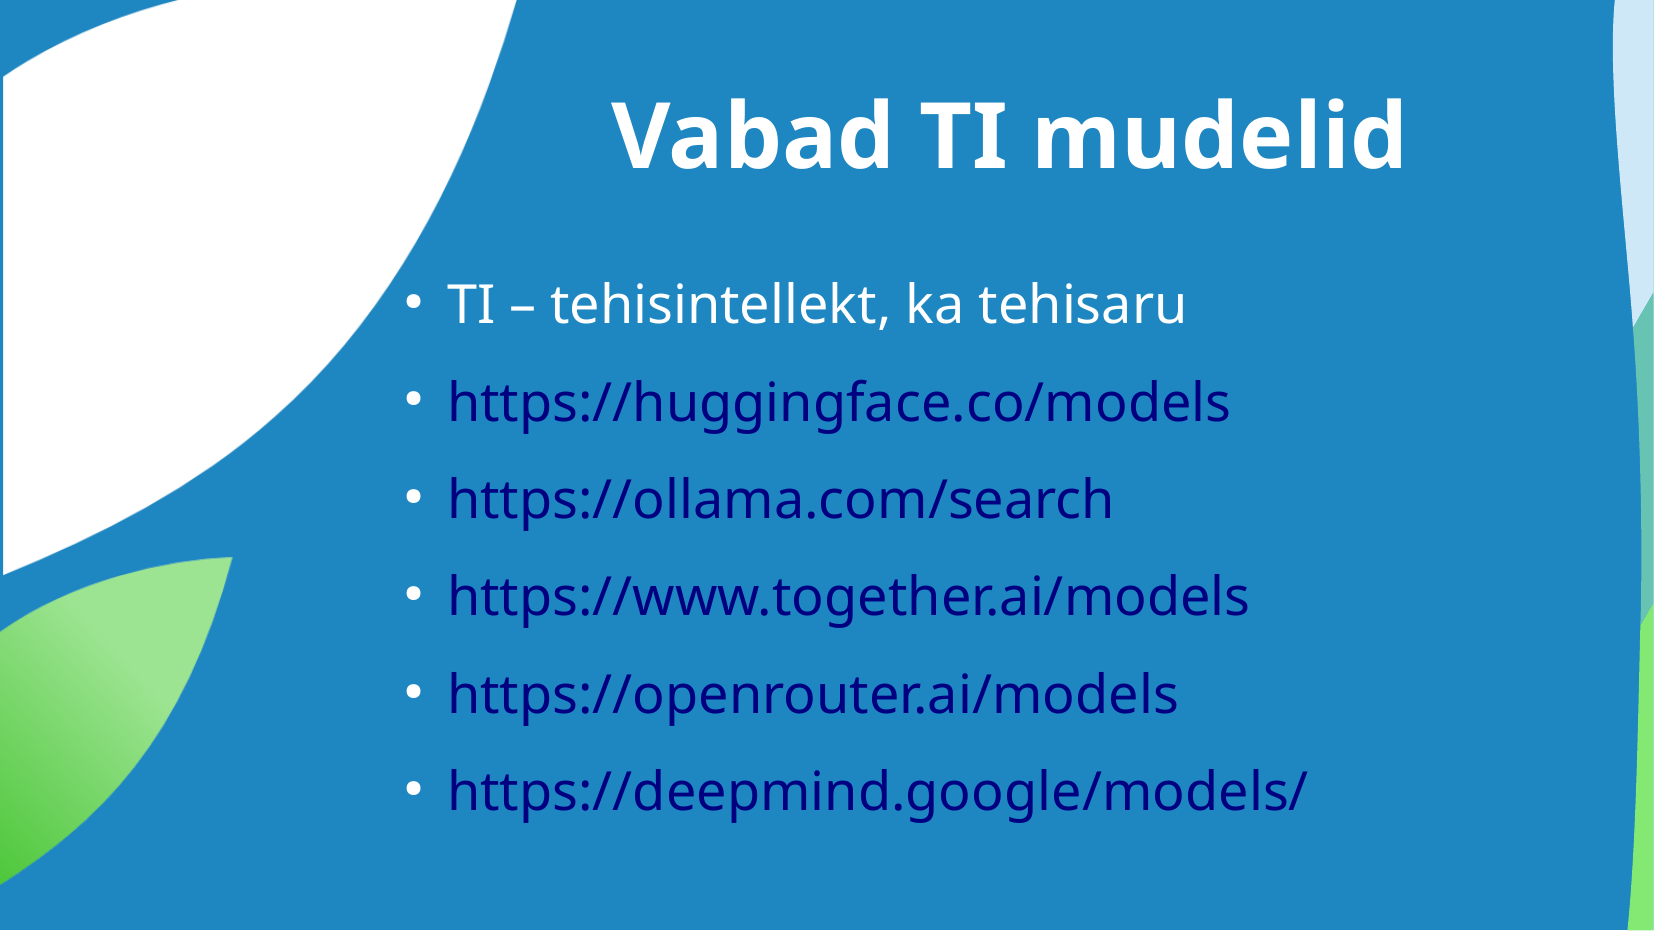

# Vabad TI mudelid
TI – tehisintellekt, ka tehisaru
https://huggingface.co/models
https://ollama.com/search
https://www.together.ai/models
https://openrouter.ai/models
https://deepmind.google/models/